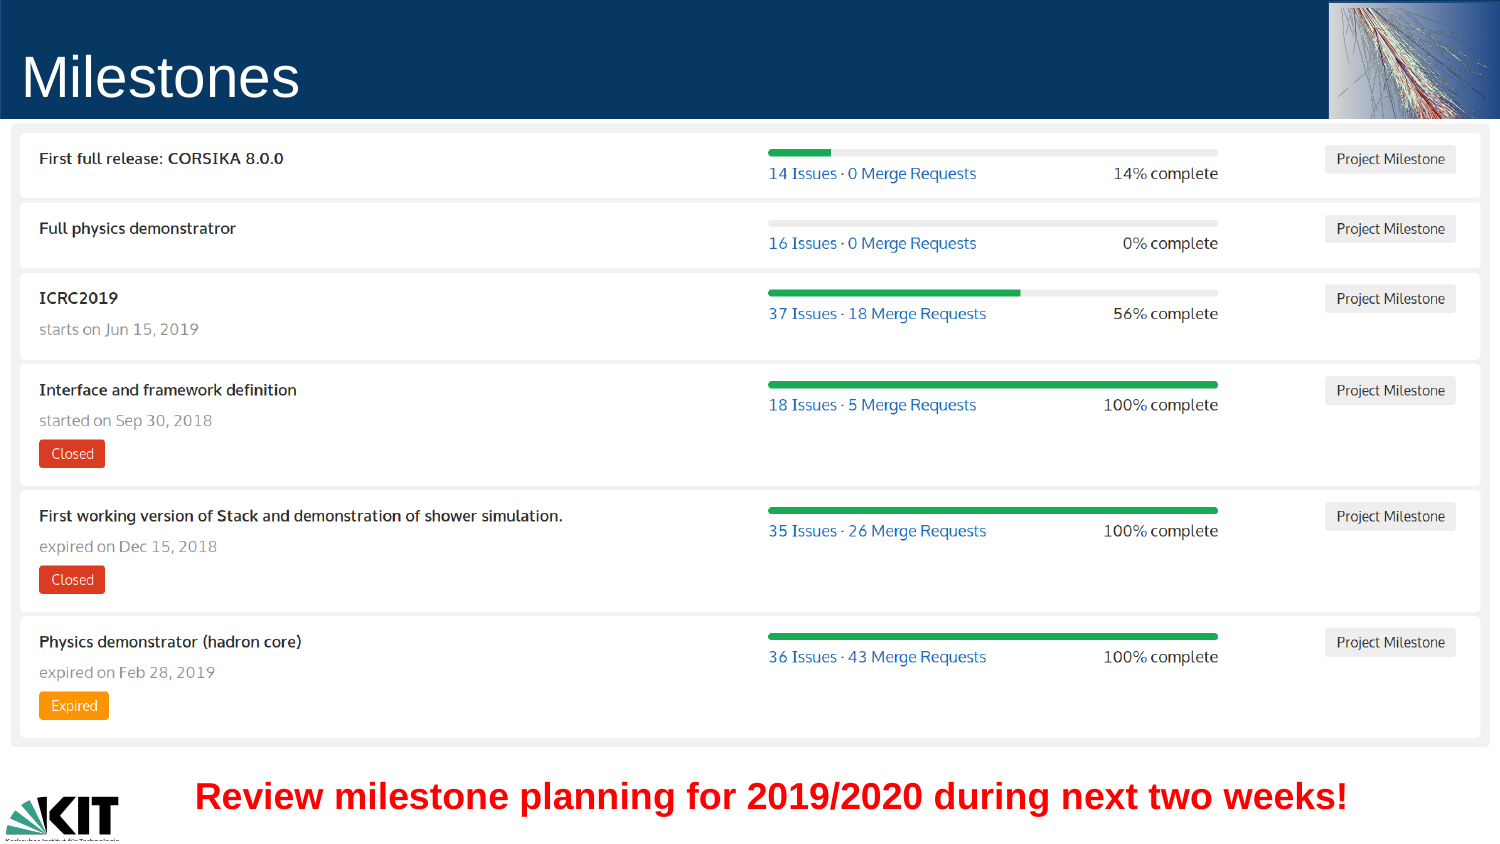

# Milestones
Review milestone planning for 2019/2020 during next two weeks!